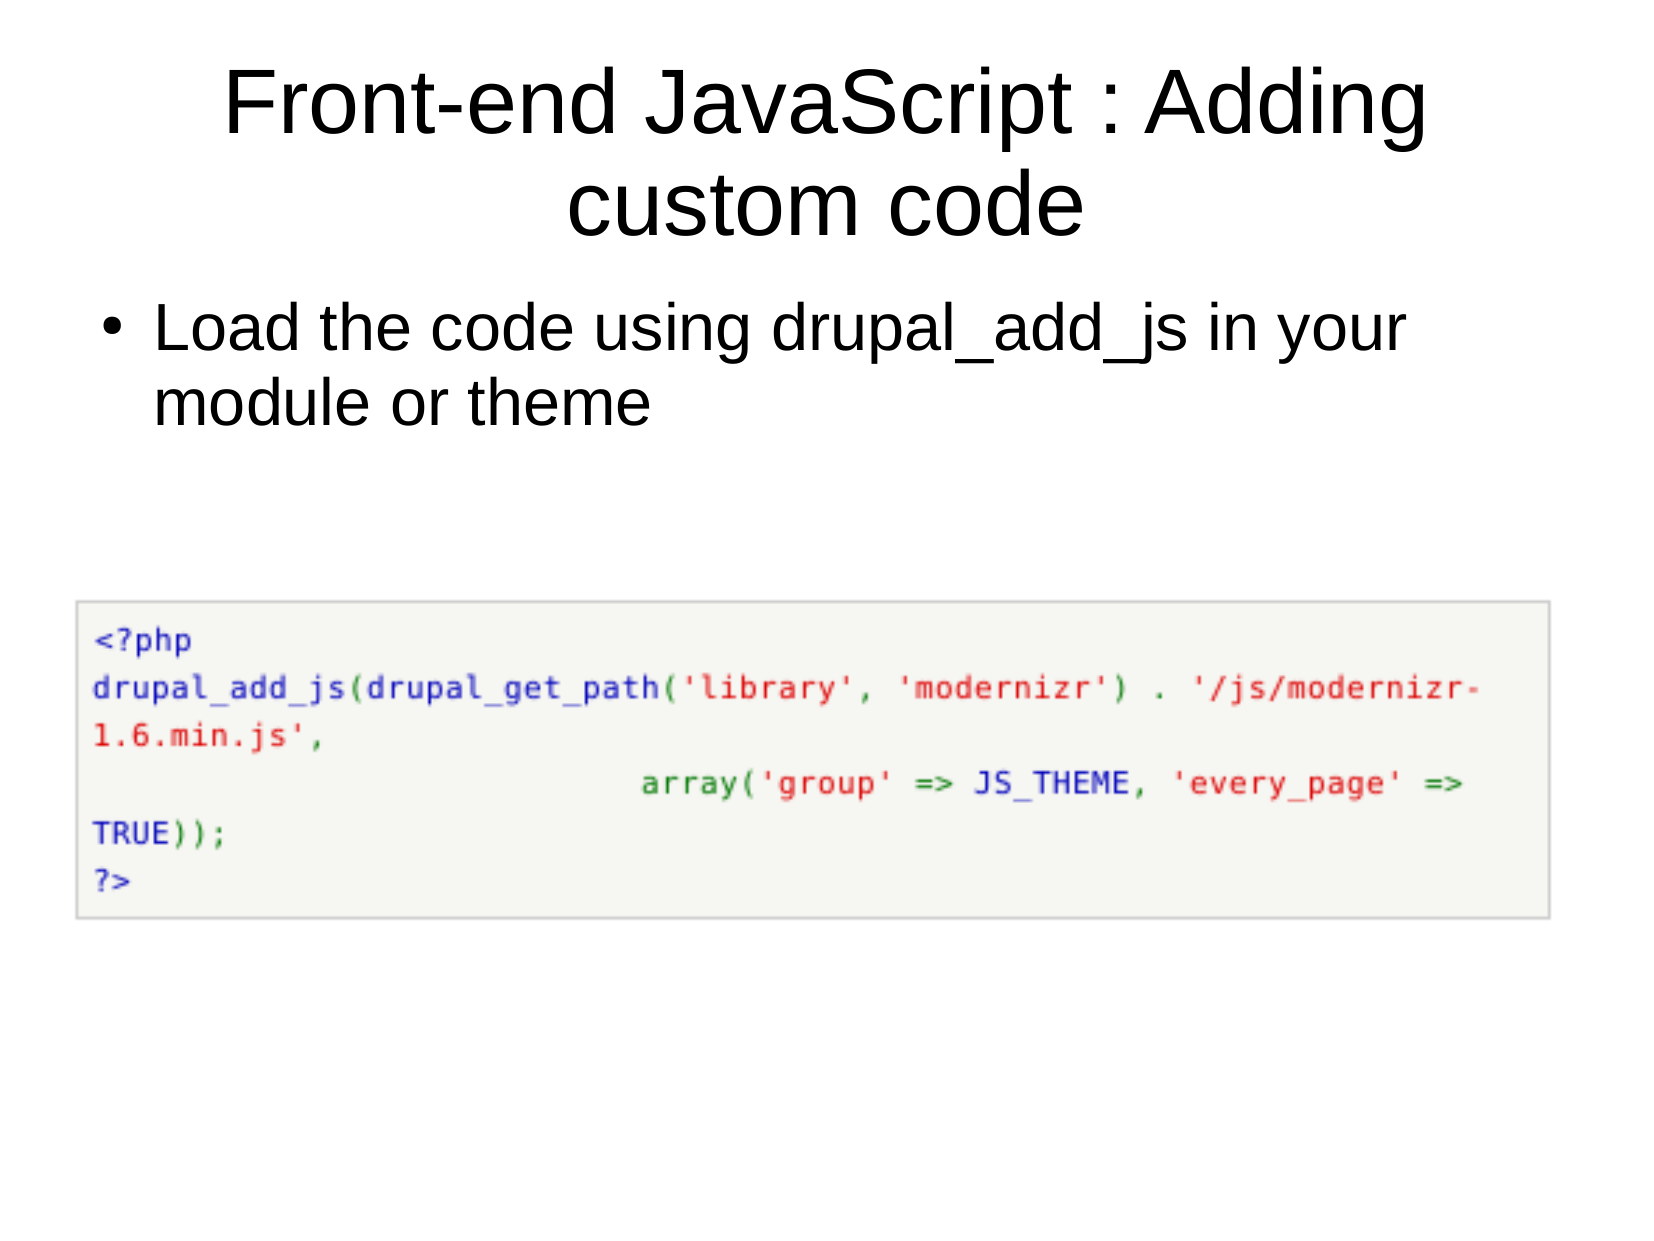

# Front-end JavaScript : Adding custom code
Load the code using drupal_add_js in your module or theme